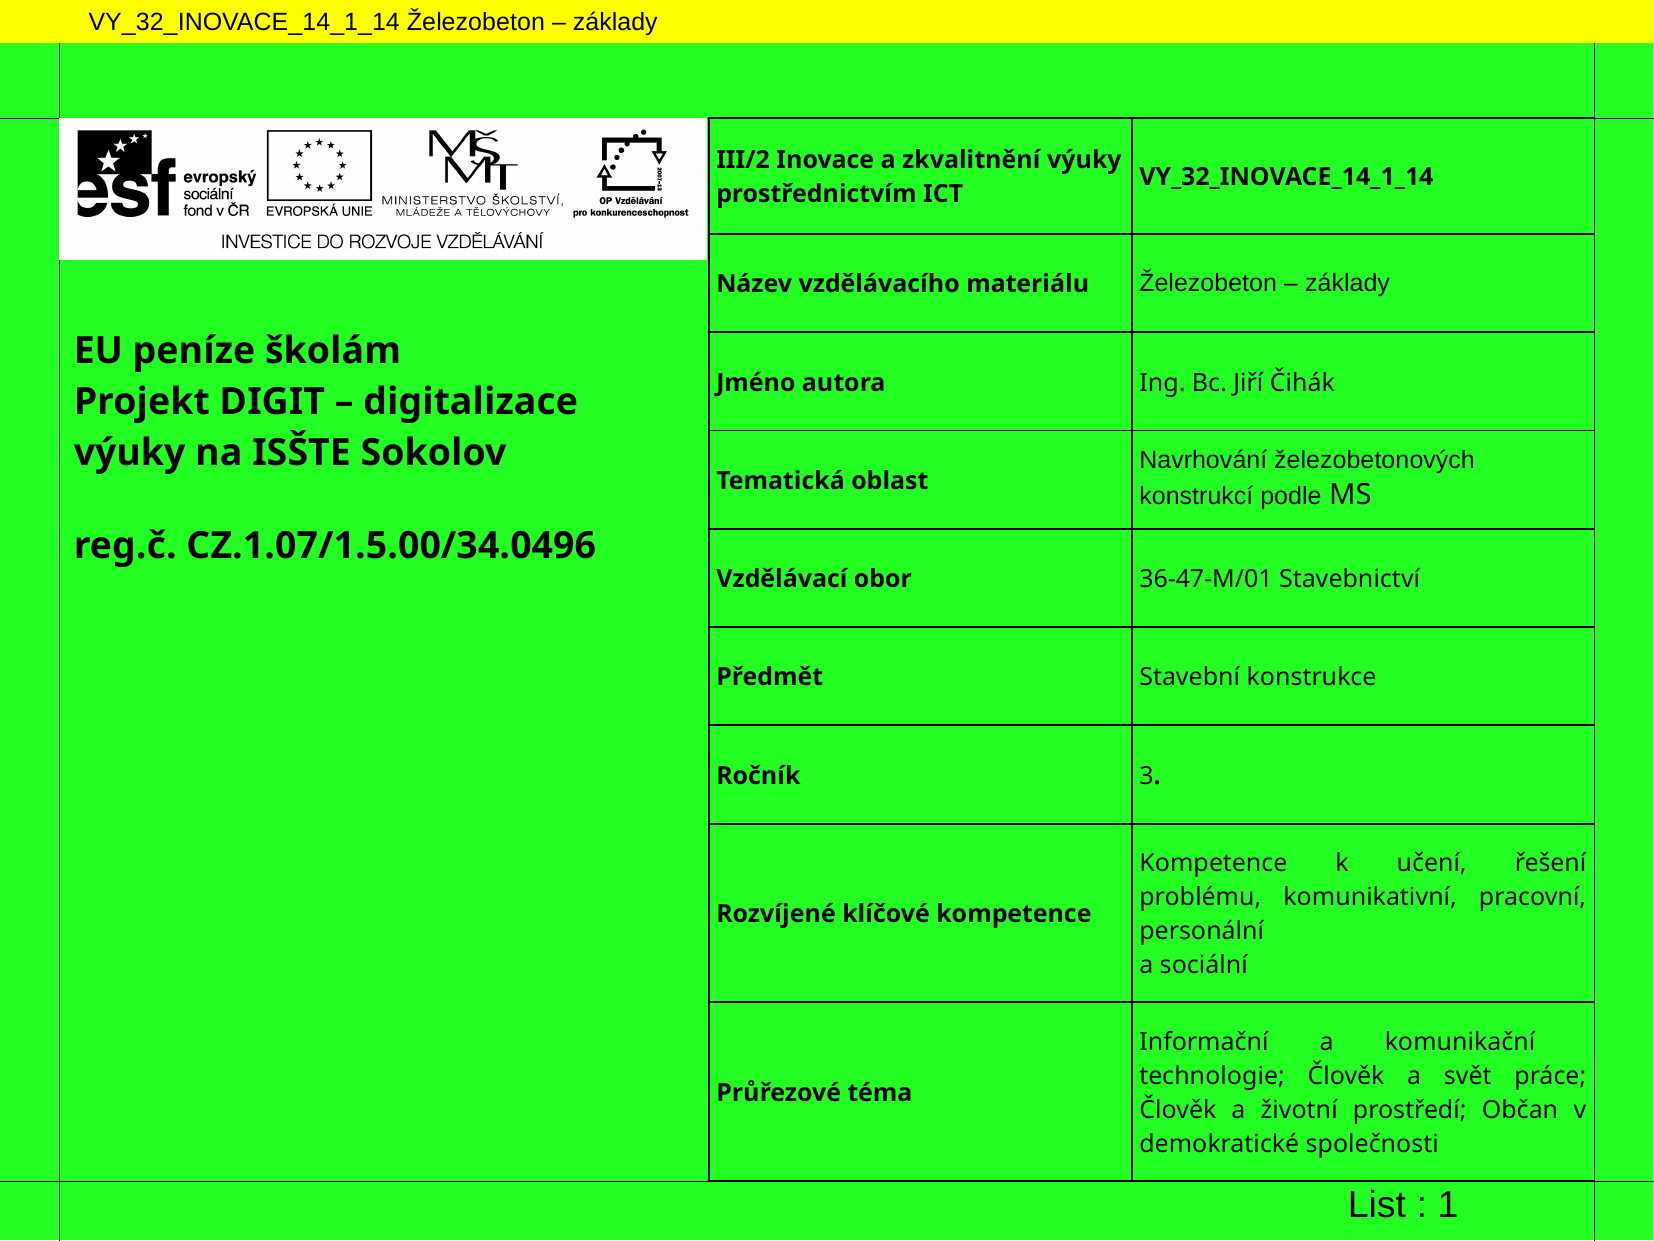

VY_32_INOVACE_14_1_14 Železobeton – základy
| III/2 Inovace a zkvalitnění výuky prostřednictvím ICT | VY\_32\_INOVACE\_14\_1\_14 |
| --- | --- |
| Název vzdělávacího materiálu | Železobeton – základy |
| Jméno autora | Ing. Bc. Jiří Čihák |
| Tematická oblast | Navrhování železobetonových konstrukcí podle MS |
| Vzdělávací obor | 36-47-M/01 Stavebnictví |
| Předmět | Stavební konstrukce |
| Ročník | 3. |
| Rozvíjené klíčové kompetence | Kompetence k učení, řešení problému, komunikativní, pracovní, personální a sociální |
| Průřezové téma | Informační a komunikační technologie; Člověk a svět práce; Člověk a životní prostředí; Občan v demokratické společnosti |
EU peníze školám
Projekt DIGIT – digitalizace výuky na ISŠTE Sokolov
reg.č. CZ.1.07/1.5.00/34.0496
List :